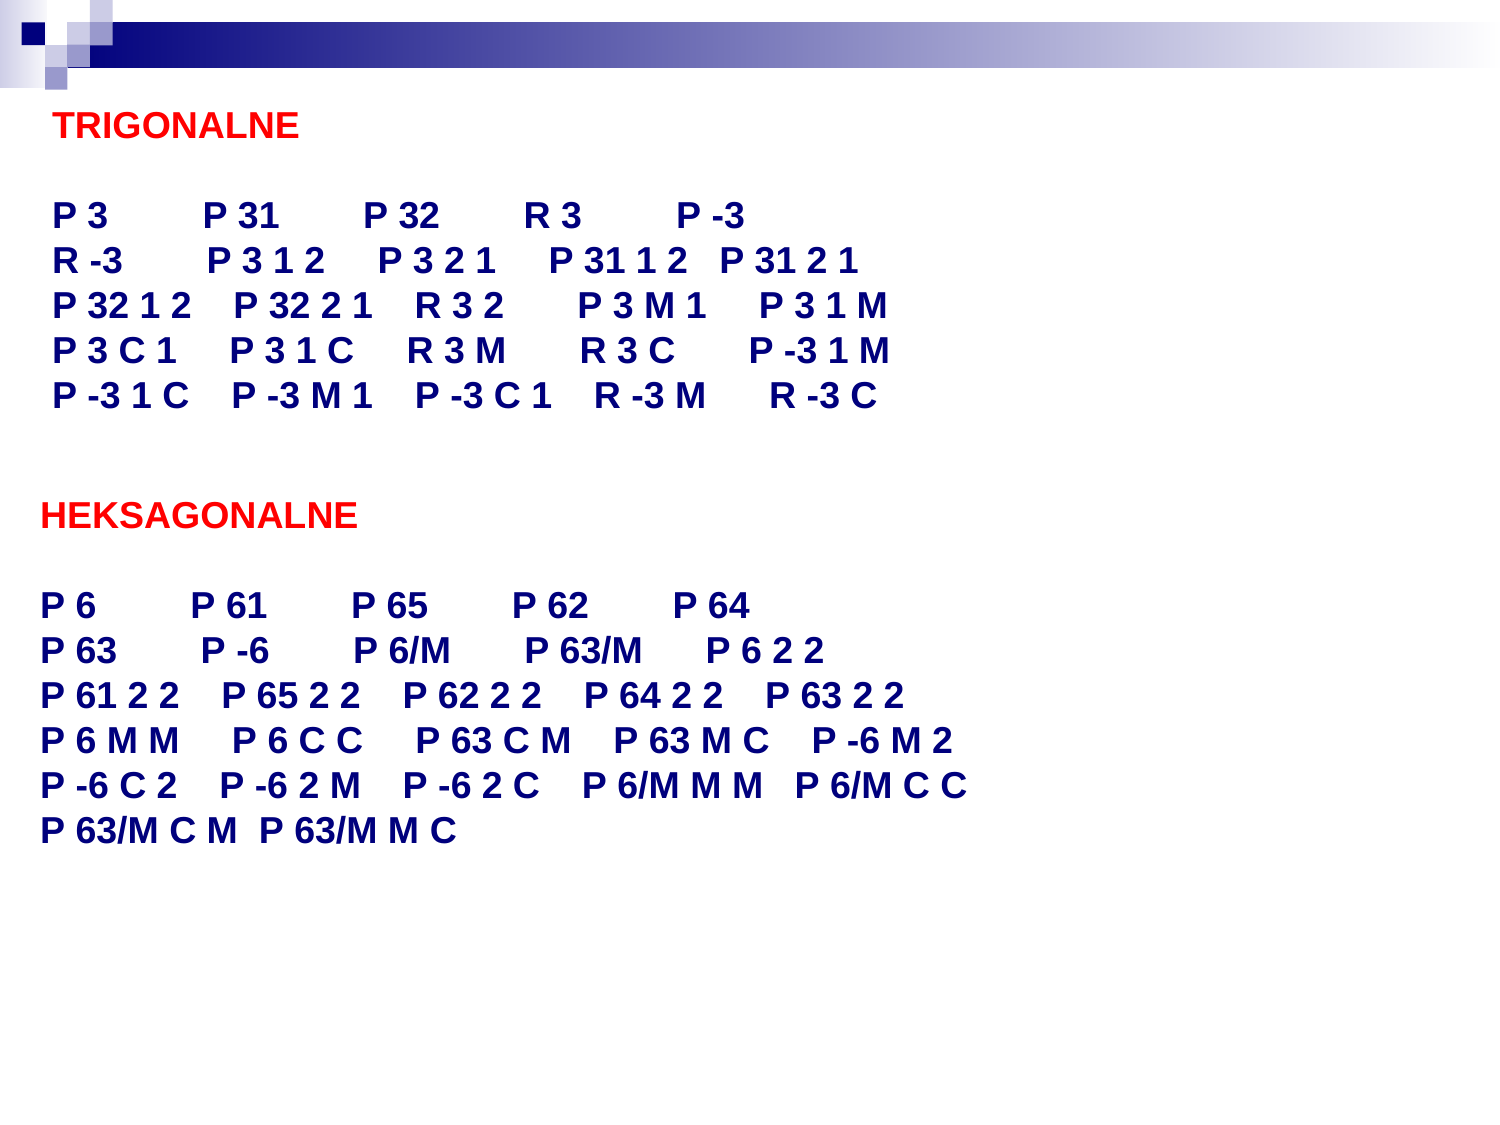

TRIGONALNE
P 3 P 31 P 32 R 3 P -3
R -3 P 3 1 2 P 3 2 1 P 31 1 2 P 31 2 1
P 32 1 2 P 32 2 1 R 3 2 P 3 M 1 P 3 1 M
P 3 C 1 P 3 1 C R 3 M R 3 C P -3 1 M
P -3 1 C P -3 M 1 P -3 C 1 R -3 M R -3 C
HEKSAGONALNE
P 6 P 61 P 65 P 62 P 64
P 63 P -6 P 6/M P 63/M P 6 2 2
P 61 2 2 P 65 2 2 P 62 2 2 P 64 2 2 P 63 2 2
P 6 M M P 6 C C P 63 C M P 63 M C P -6 M 2
P -6 C 2 P -6 2 M P -6 2 C P 6/M M M P 6/M C C
P 63/M C M P 63/M M C